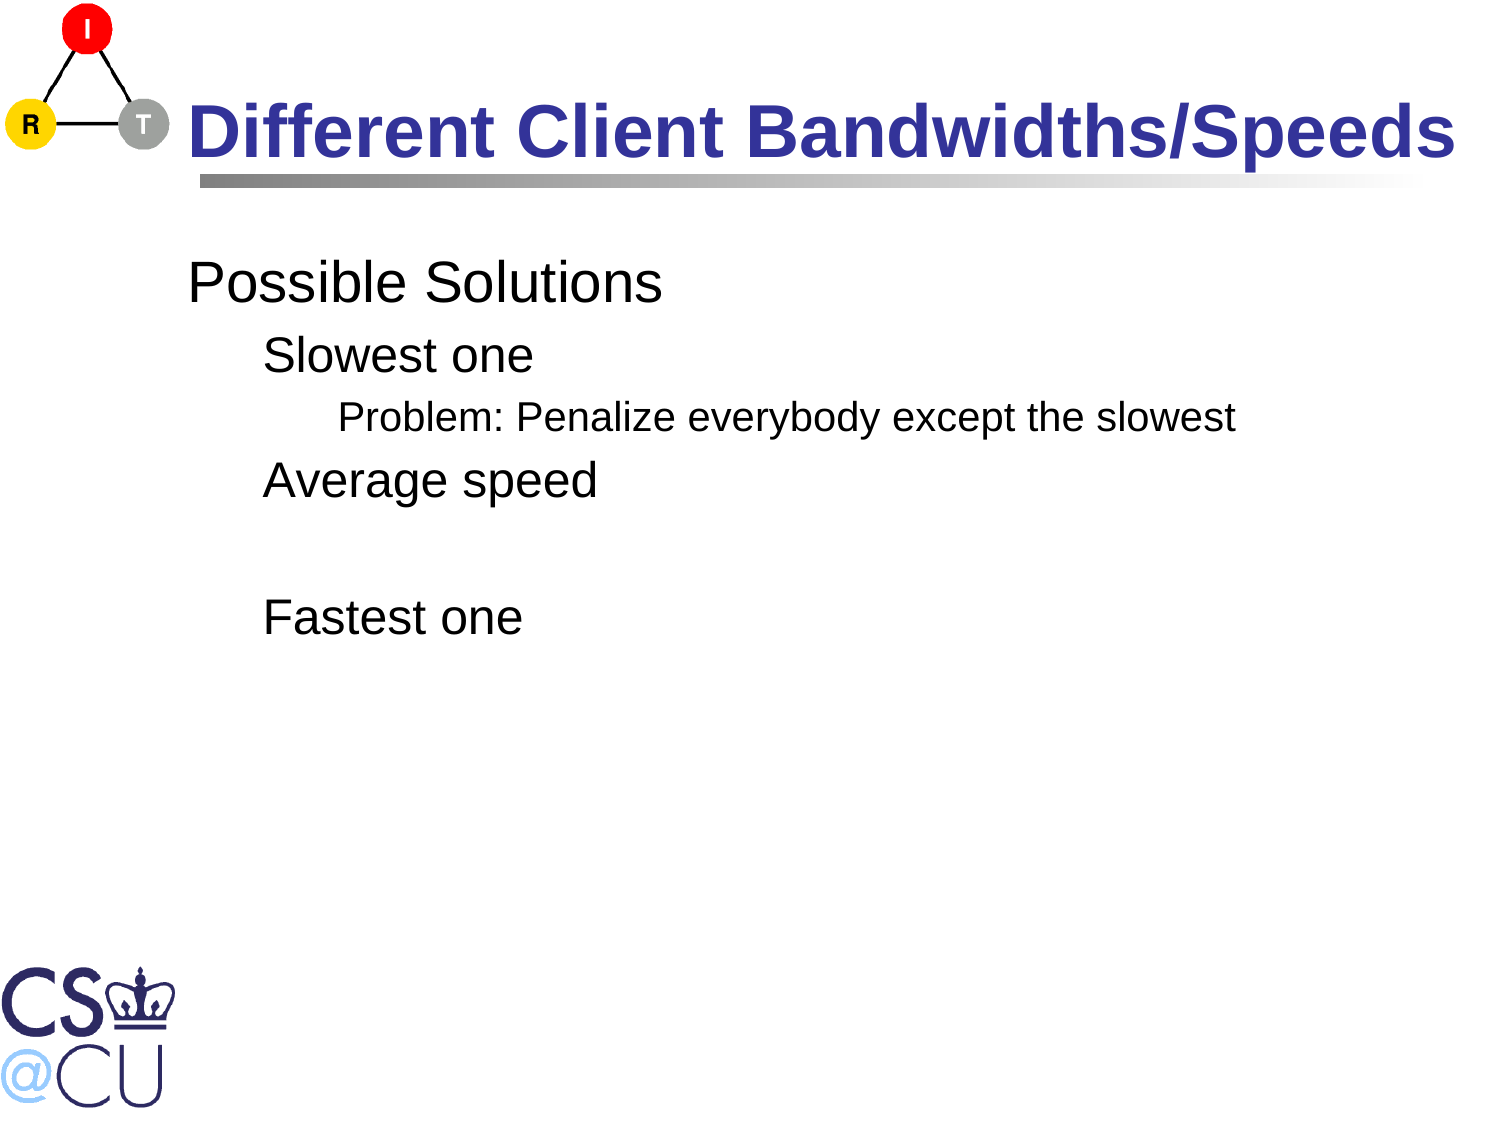

# Different Client Bandwidths/Speeds
Possible Solutions
Slowest one
Problem: Penalize everybody except the slowest
Average speed
Fastest one